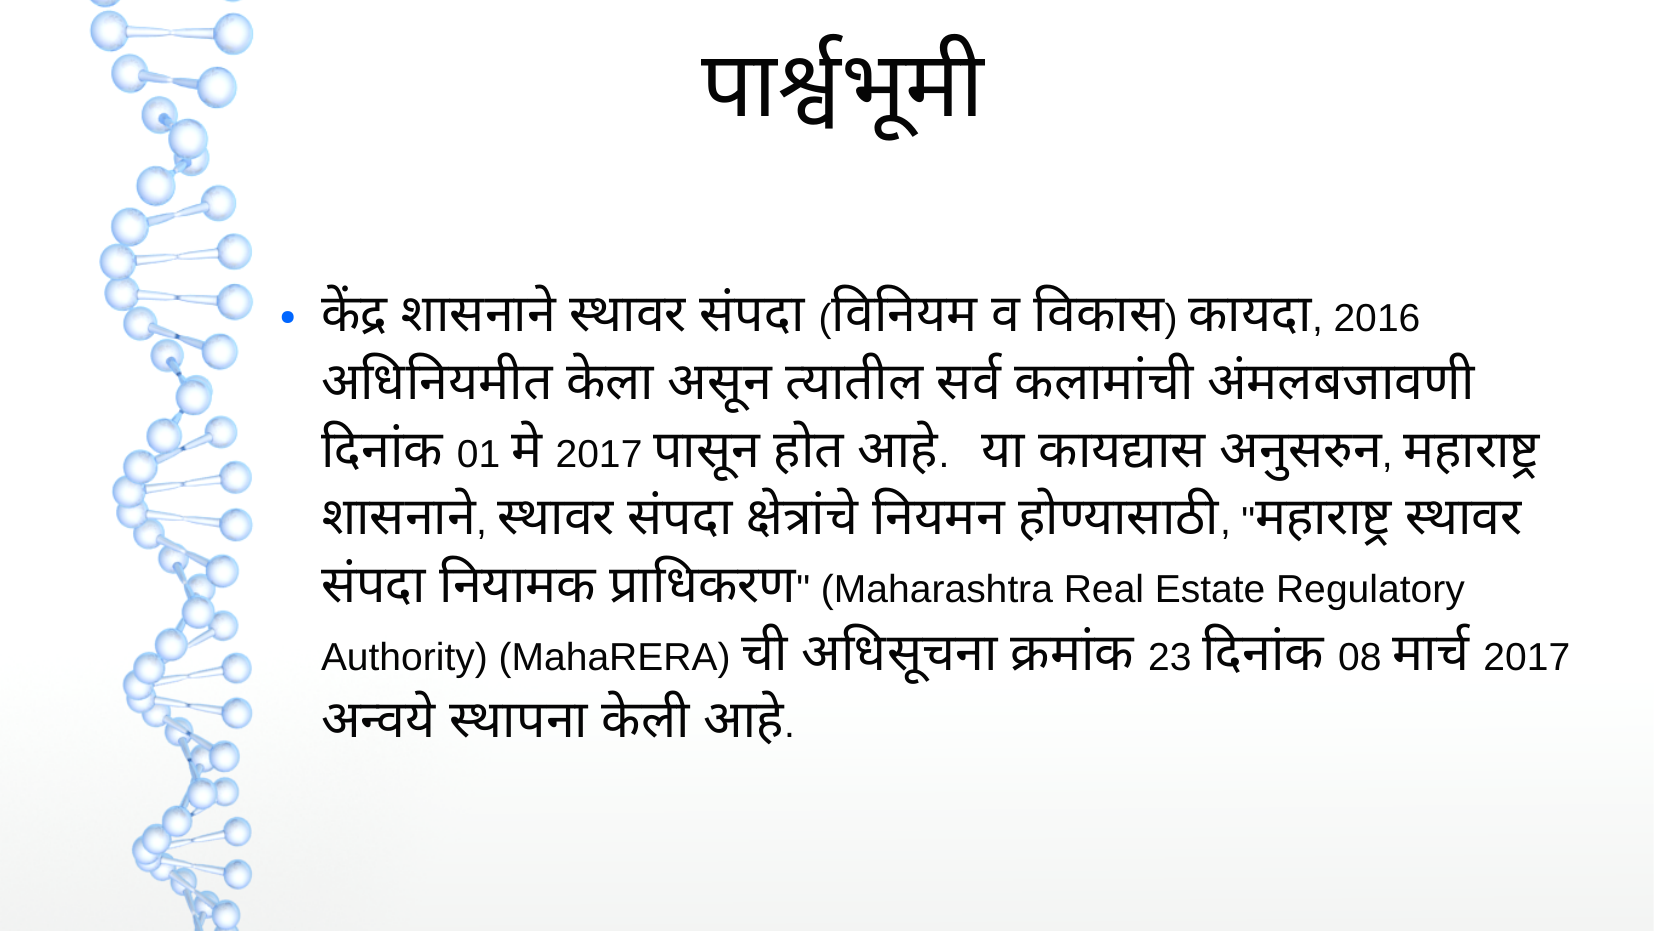

# पार्श्वभूमी
केंद्र शासनाने स्थावर संपदा (विनियम व विकास) कायदा, 2016 अधिनियमीत केला असून त्यातील सर्व कलामांची अंमलबजावणी दिनांक 01 मे 2017 पासून होत आहे. या कायद्यास अनुसरुन, महाराष्ट्र शासनाने, स्थावर संपदा क्षेत्रांचे नियमन होण्यासाठी, "महाराष्ट्र स्थावर संपदा नियामक प्राधिकरण" (Maharashtra Real Estate Regulatory Authority) (MahaRERA) ची अधिसूचना क्रमांक 23 दिनांक 08 मार्च 2017 अन्वये स्थापना केली आहे.